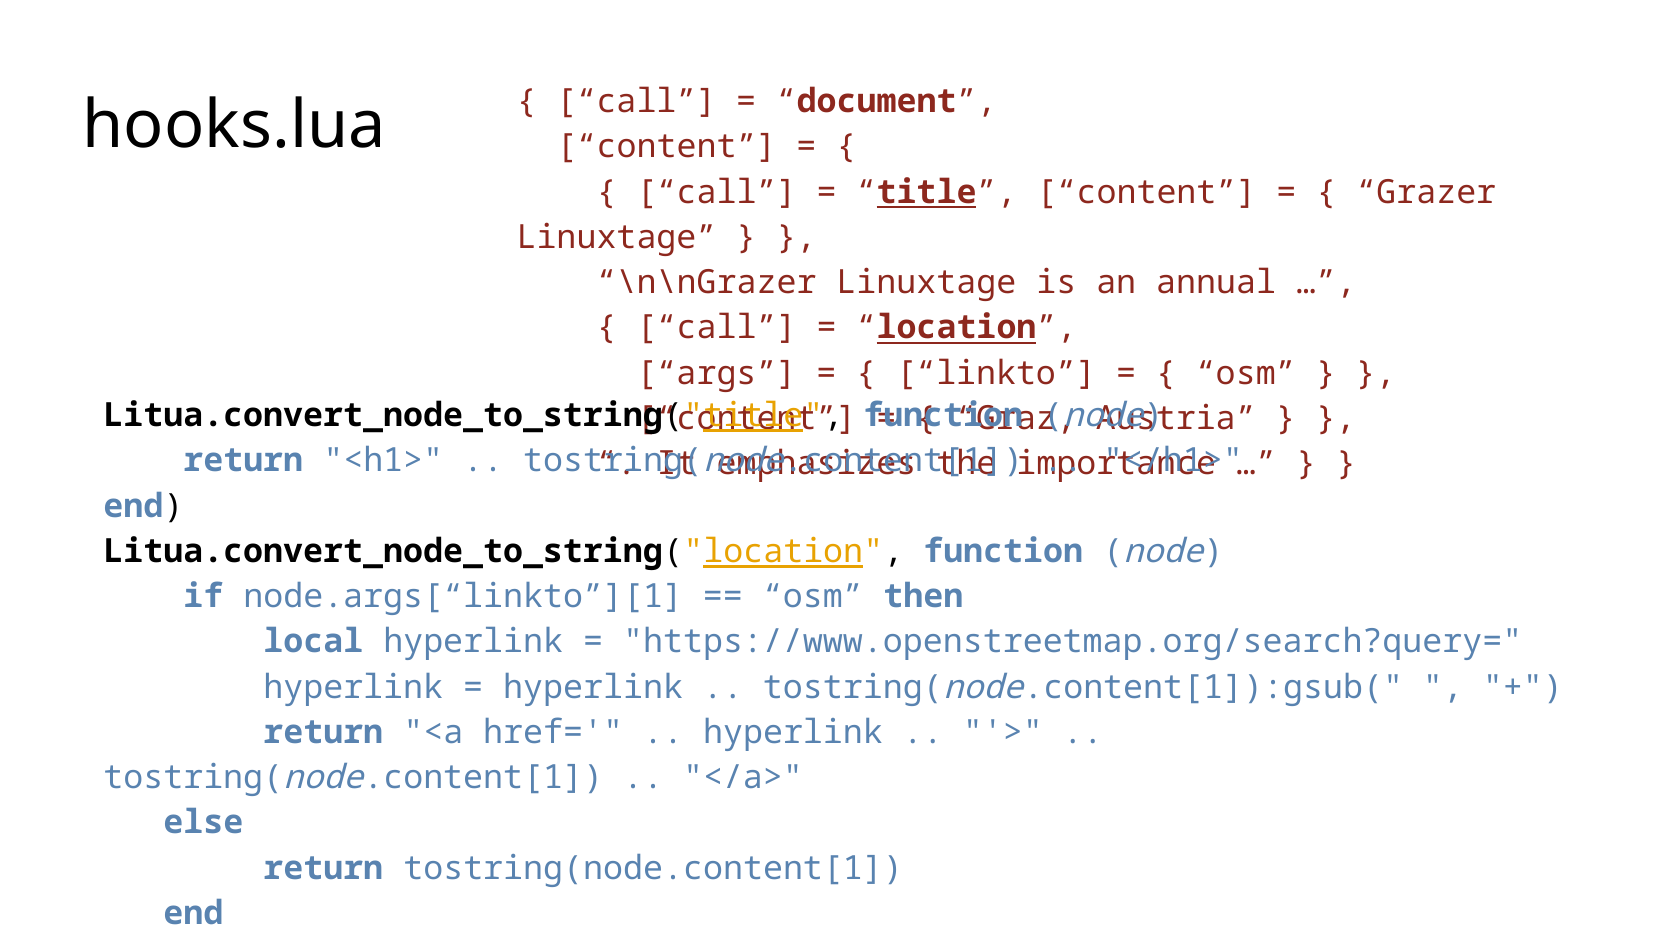

hooks.lua
{ [“call”] = “document”,
 [“content”] = {
 { [“call”] = “title”, [“content”] = { “Grazer Linuxtage” } },
 “\n\nGrazer Linuxtage is an annual …”,
 { [“call”] = “location”,
 [“args”] = { [“linkto”] = { “osm” } },
 [“content”] = { “Graz, Austria” } },
 “. It emphasizes the importance …” } }
Litua.convert_node_to_string("title", function (node)
 return "<h1>" .. tostring(node.content[1]) .. "</h1>"
end)
Litua.convert_node_to_string("location", function (node)
 if node.args[“linkto”][1] == “osm” then
 local hyperlink = "https://www.openstreetmap.org/search?query="
 hyperlink = hyperlink .. tostring(node.content[1]):gsub(" ", "+")
 return "<a href='" .. hyperlink .. "'>" .. tostring(node.content[1]) .. "</a>"
 else
 return tostring(node.content[1])
 end
end)